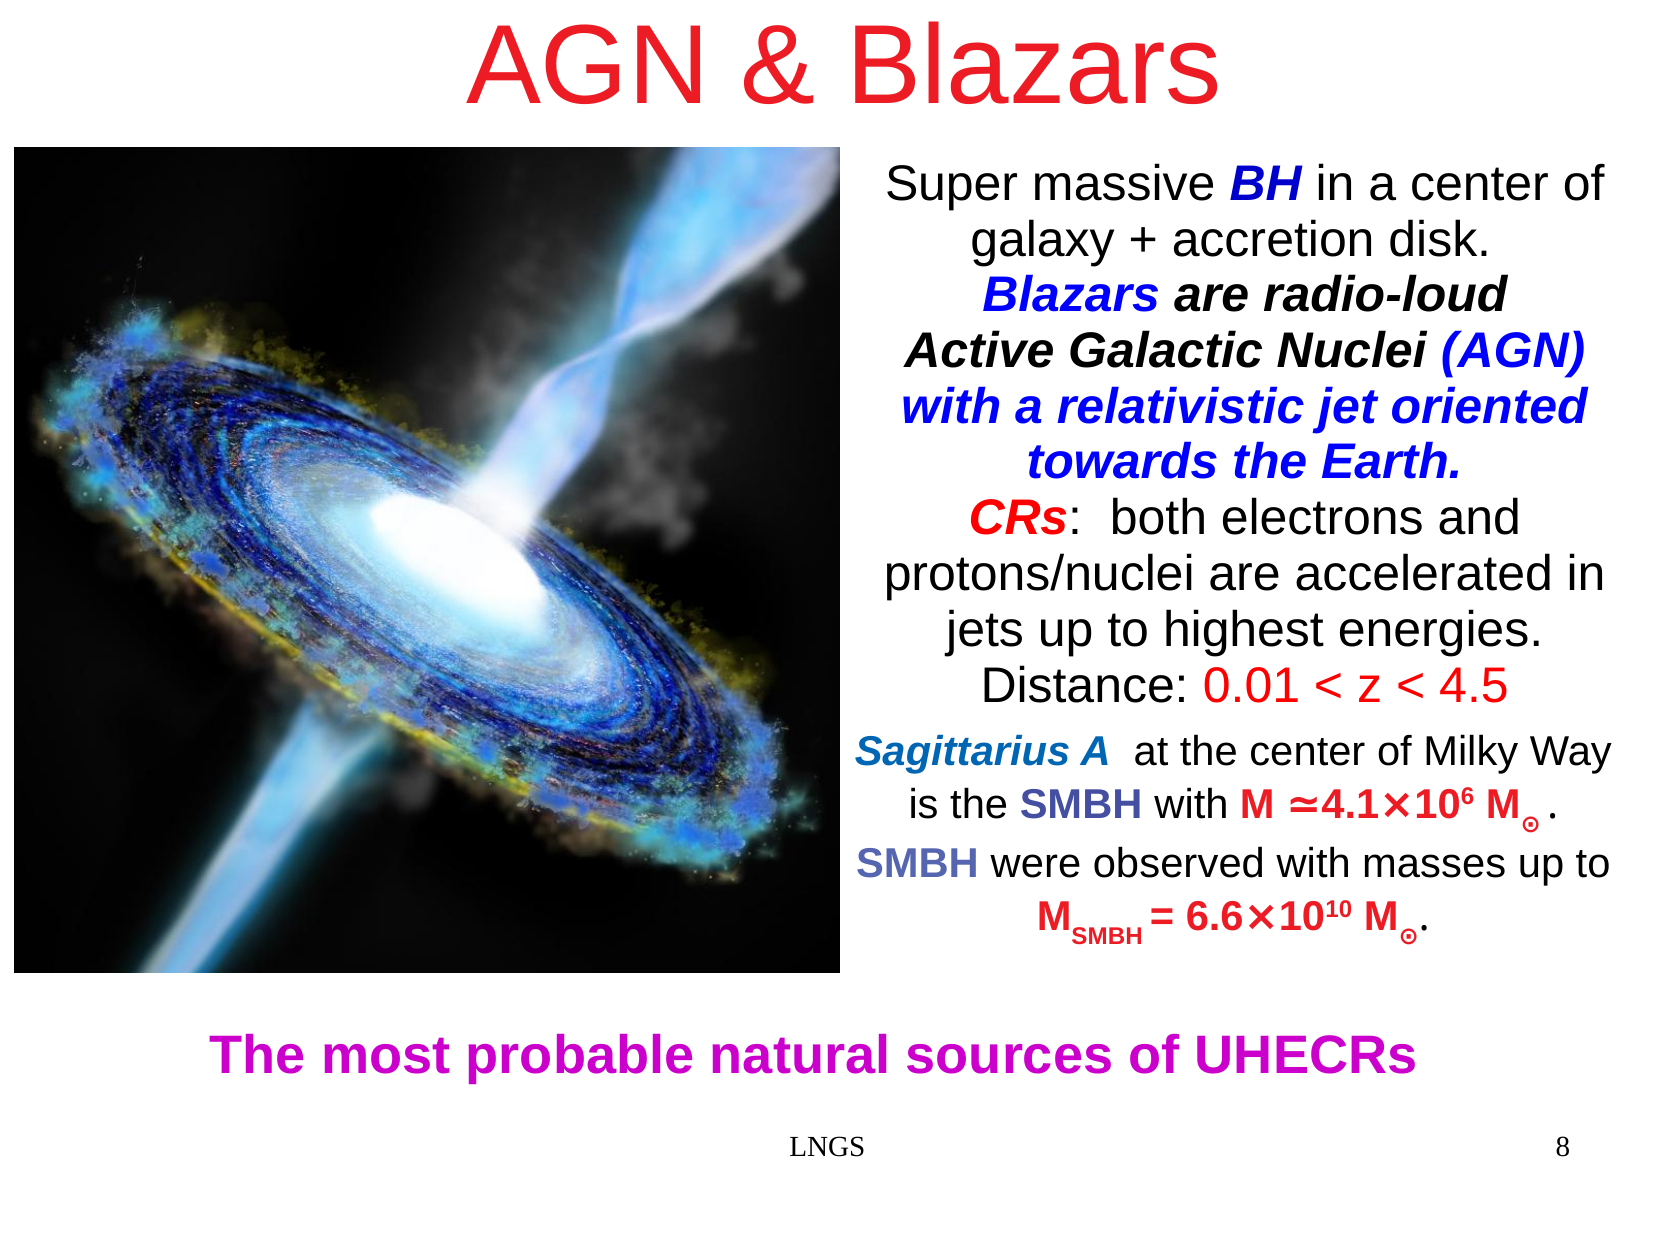

# AGN & Blazars
Super massive BH in a center of galaxy + accretion disk.
Blazars are radio-loud
Active Galactic Nuclei (AGN) with a relativistic jet oriented towards the Earth.
CRs: both electrons and protons/nuclei are accelerated in jets up to highest energies.
Distance: 0.01 < z < 4.5
Sagittarius A at the center of Milky Way
is the SMBH with M ≃4.1⨯106 M⊙ .
SMBH were observed with masses up to
MSMBH = 6.6⨯1010 M⊙.
The most probable natural sources of UHECRs
LNGS
8